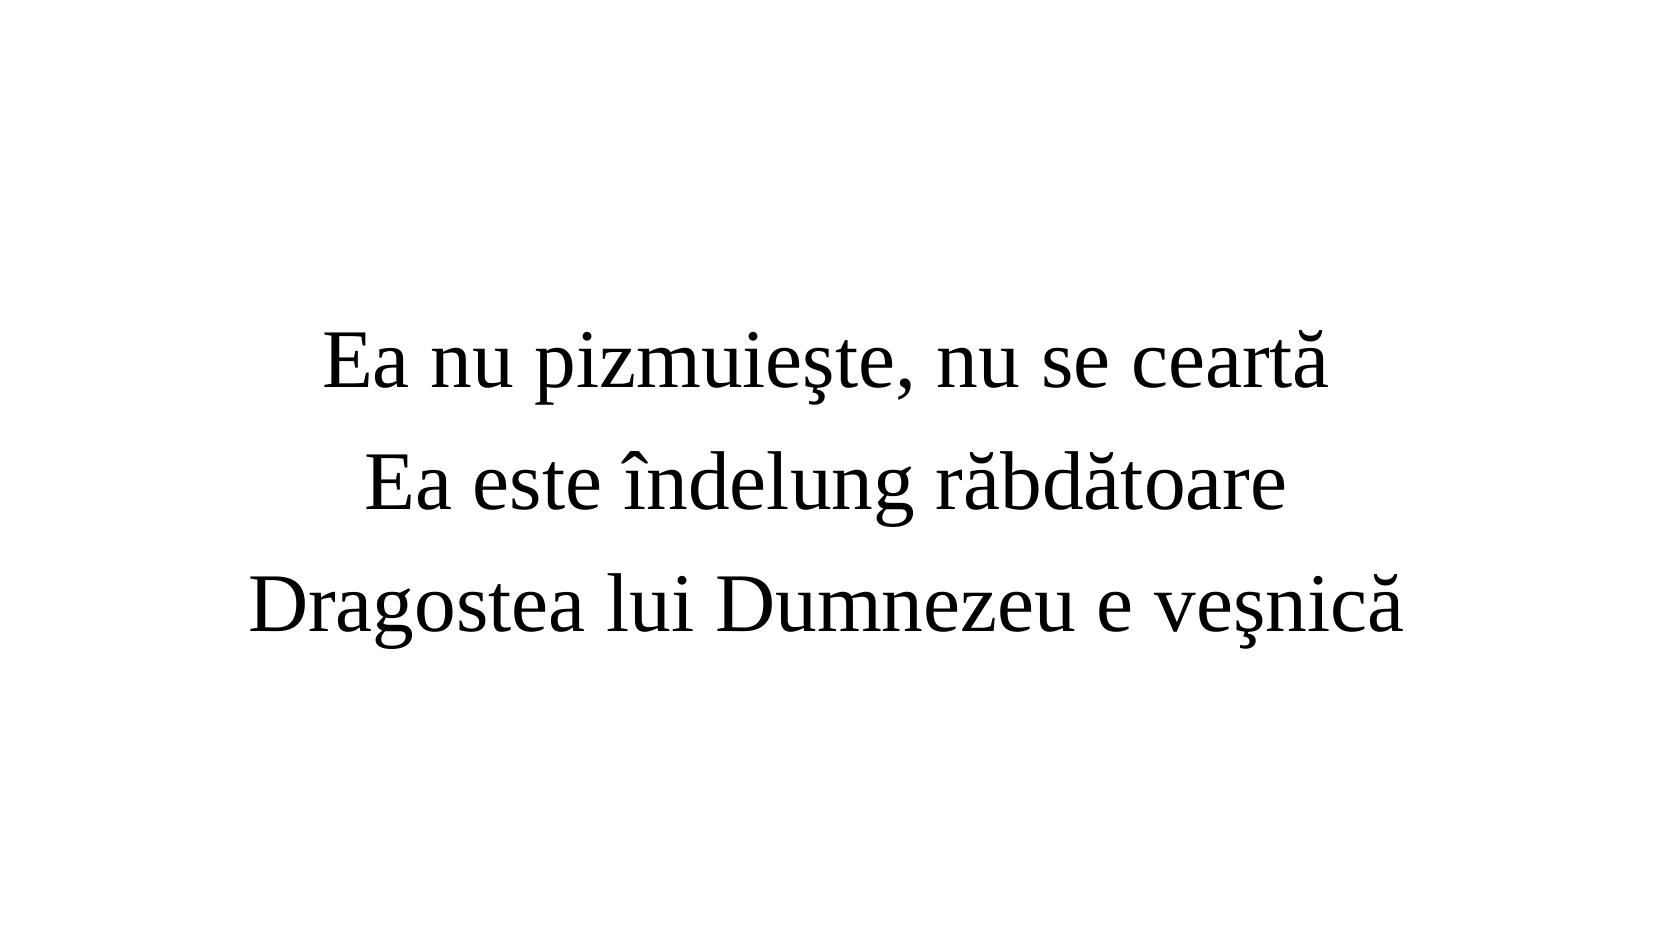

# Ea nu pizmuieşte, nu se ceartă
Ea este îndelung răbdătoare
Dragostea lui Dumnezeu e veşnică